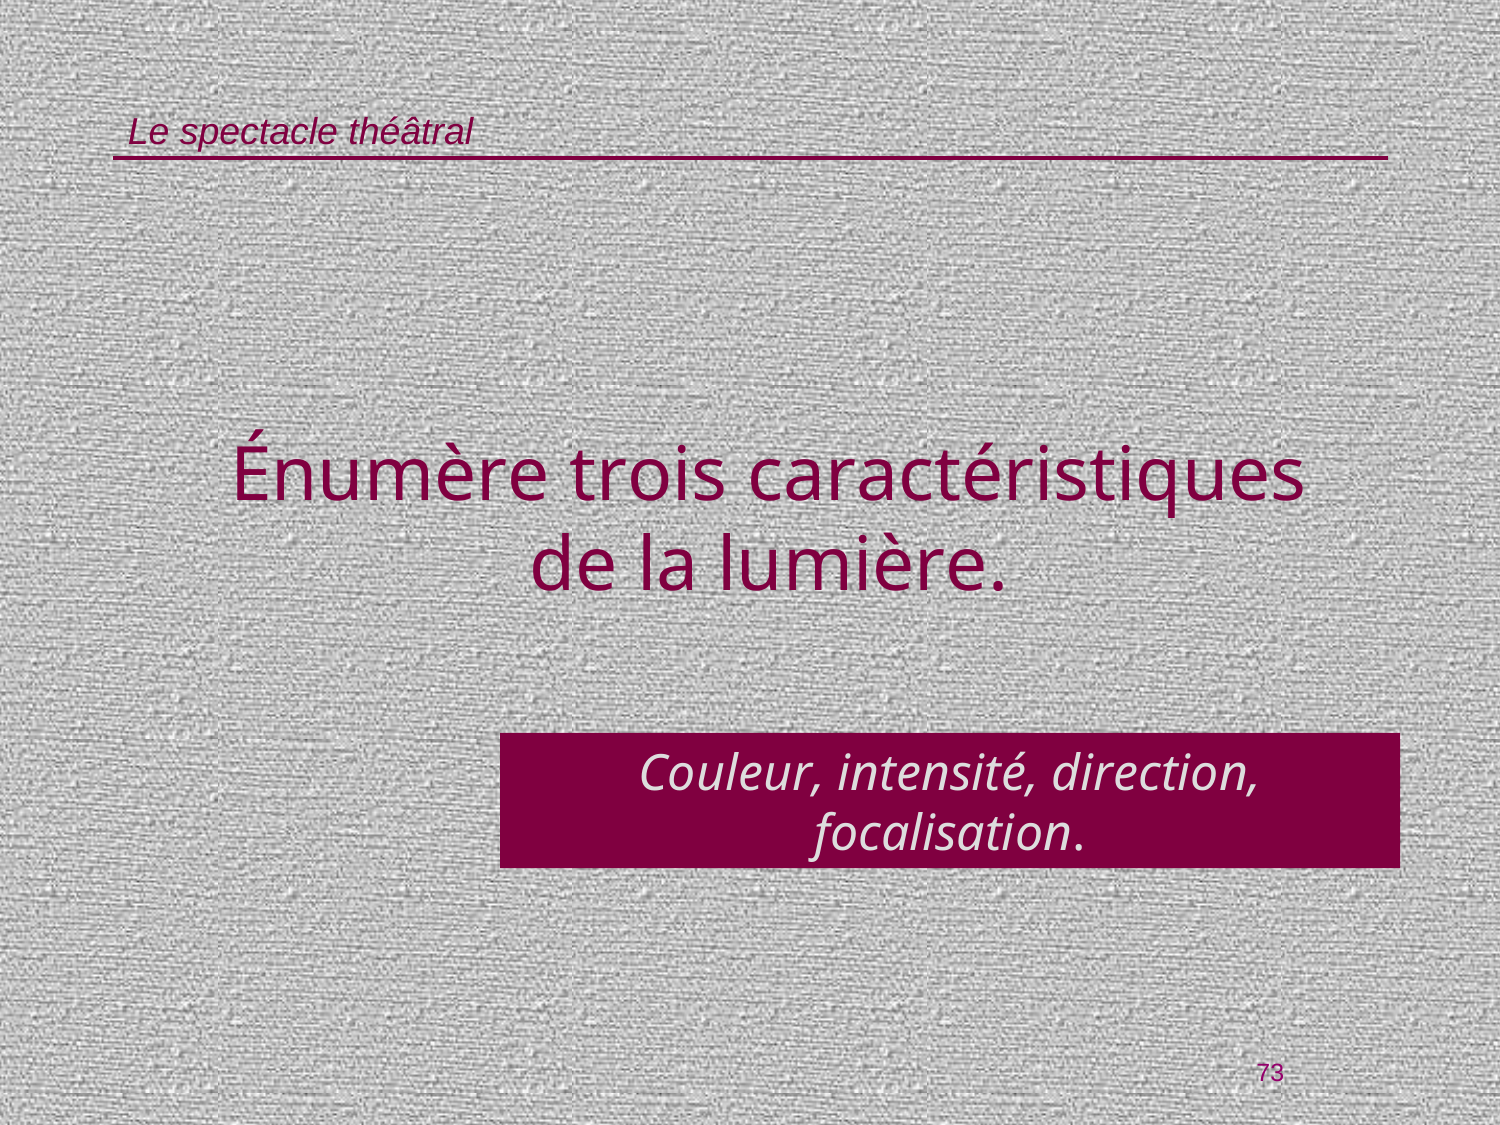

Énumère trois caractéristiques de la lumière.
Couleur, intensité, direction, focalisation.
73